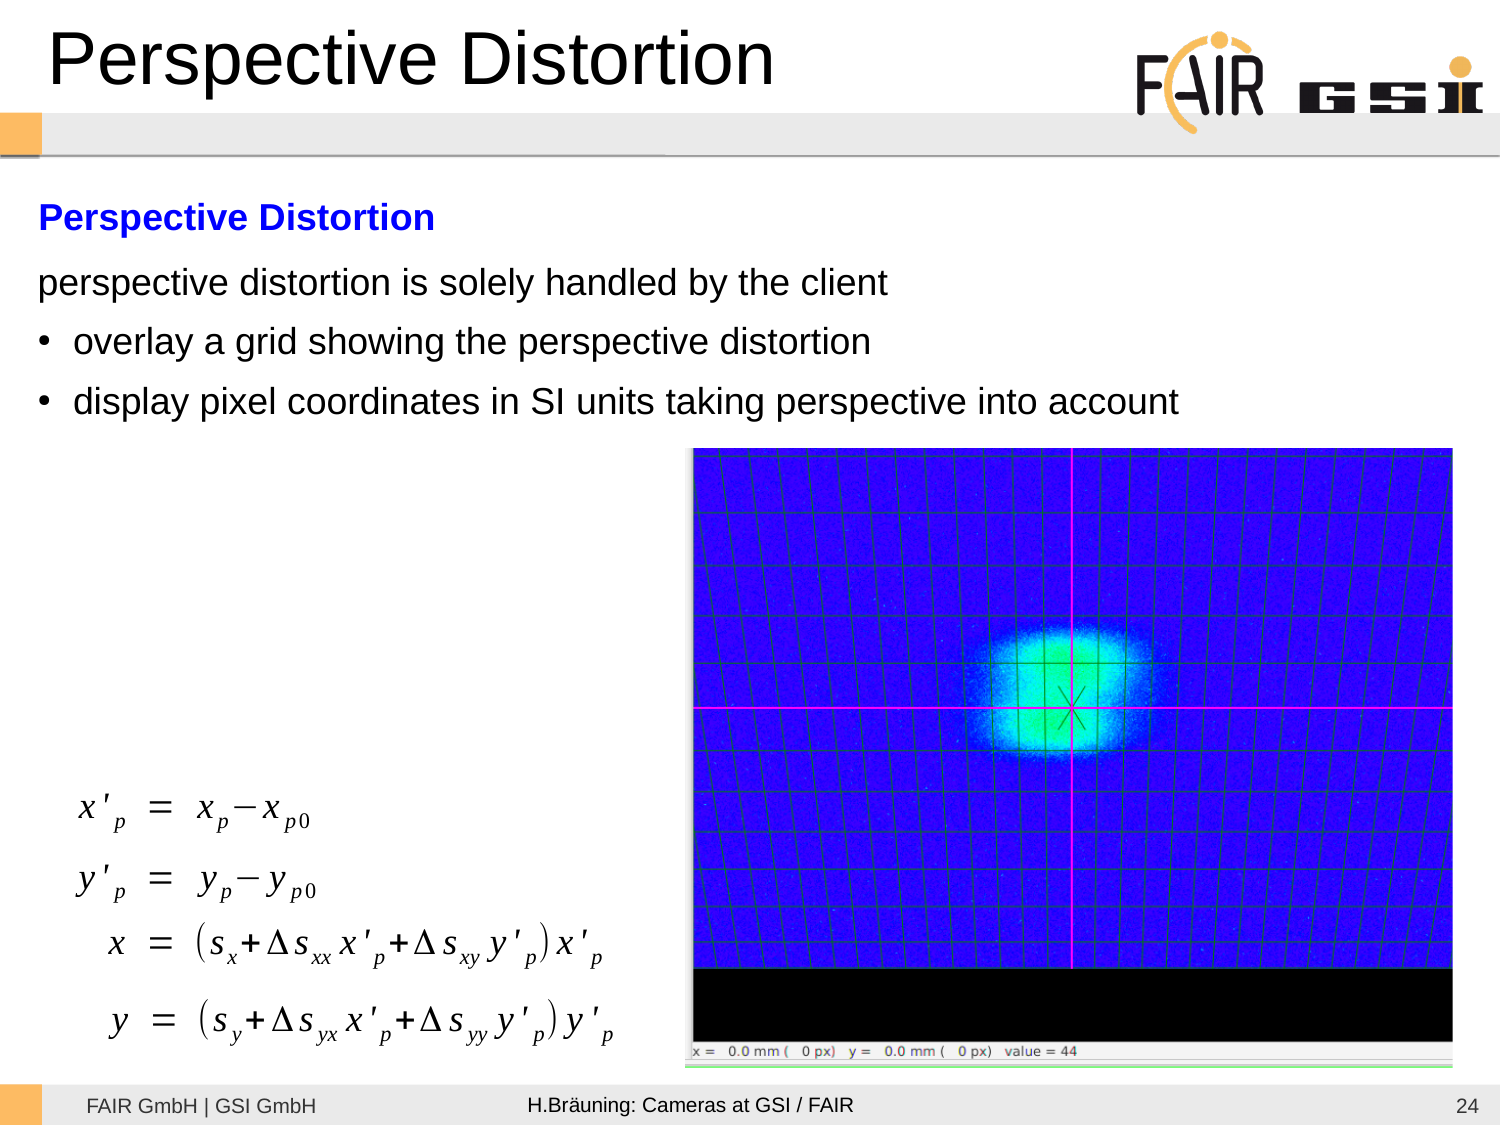

# Perspective Distortion
Perspective Distortion
perspective distortion is solely handled by the client
overlay a grid showing the perspective distortion
display pixel coordinates in SI units taking perspective into account
24
Harald Bräuning / GSI